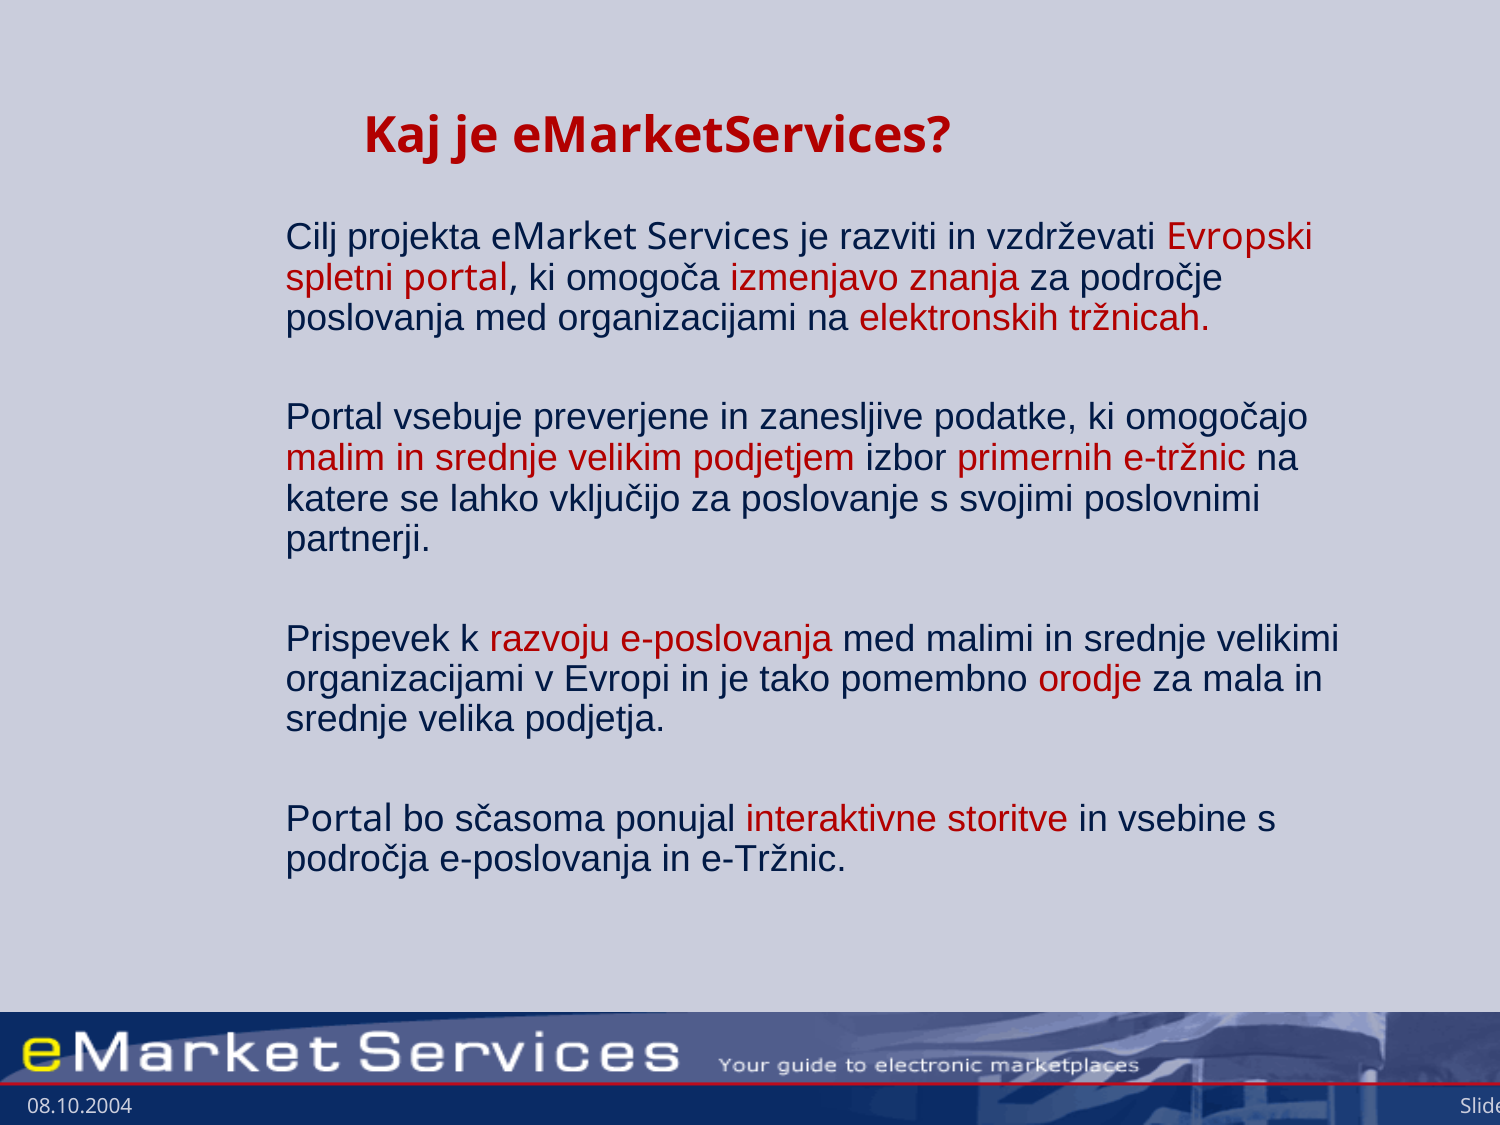

# Kaj je eMarketServices?
Cilj projekta eMarket Services je razviti in vzdrževati Evropski spletni portal, ki omogoča izmenjavo znanja za področje poslovanja med organizacijami na elektronskih tržnicah.
Portal vsebuje preverjene in zanesljive podatke, ki omogočajo malim in srednje velikim podjetjem izbor primernih e-tržnic na katere se lahko vključijo za poslovanje s svojimi poslovnimi partnerji.
Prispevek k razvoju e-poslovanja med malimi in srednje velikimi organizacijami v Evropi in je tako pomembno orodje za mala in srednje velika podjetja.
Portal bo sčasoma ponujal interaktivne storitve in vsebine s področja e-poslovanja in e-Tržnic.
08.10.2004
Slide